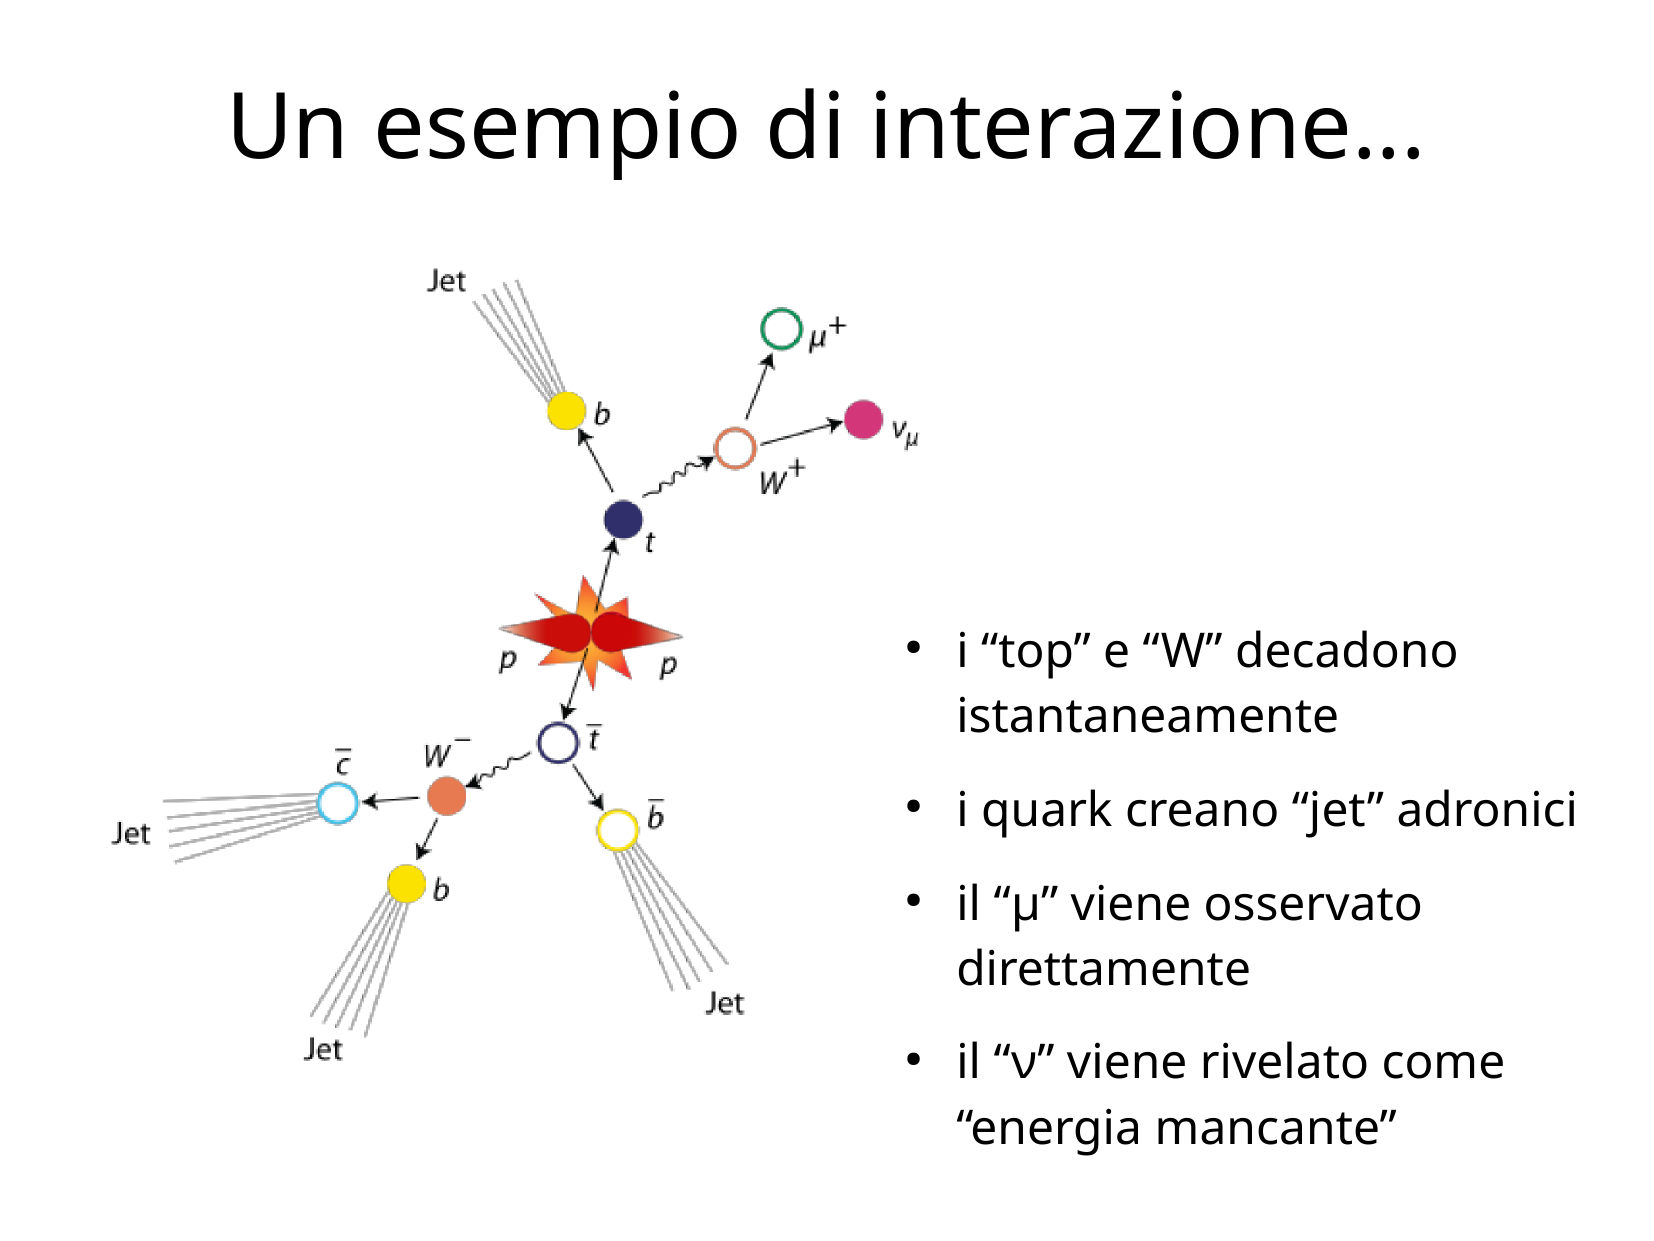

# Un esempio di interazione...
i “top” e “W” decadono istantaneamente
i quark creano “jet” adronici
il “μ” viene osservato direttamente
il “ν” viene rivelato come “energia mancante”